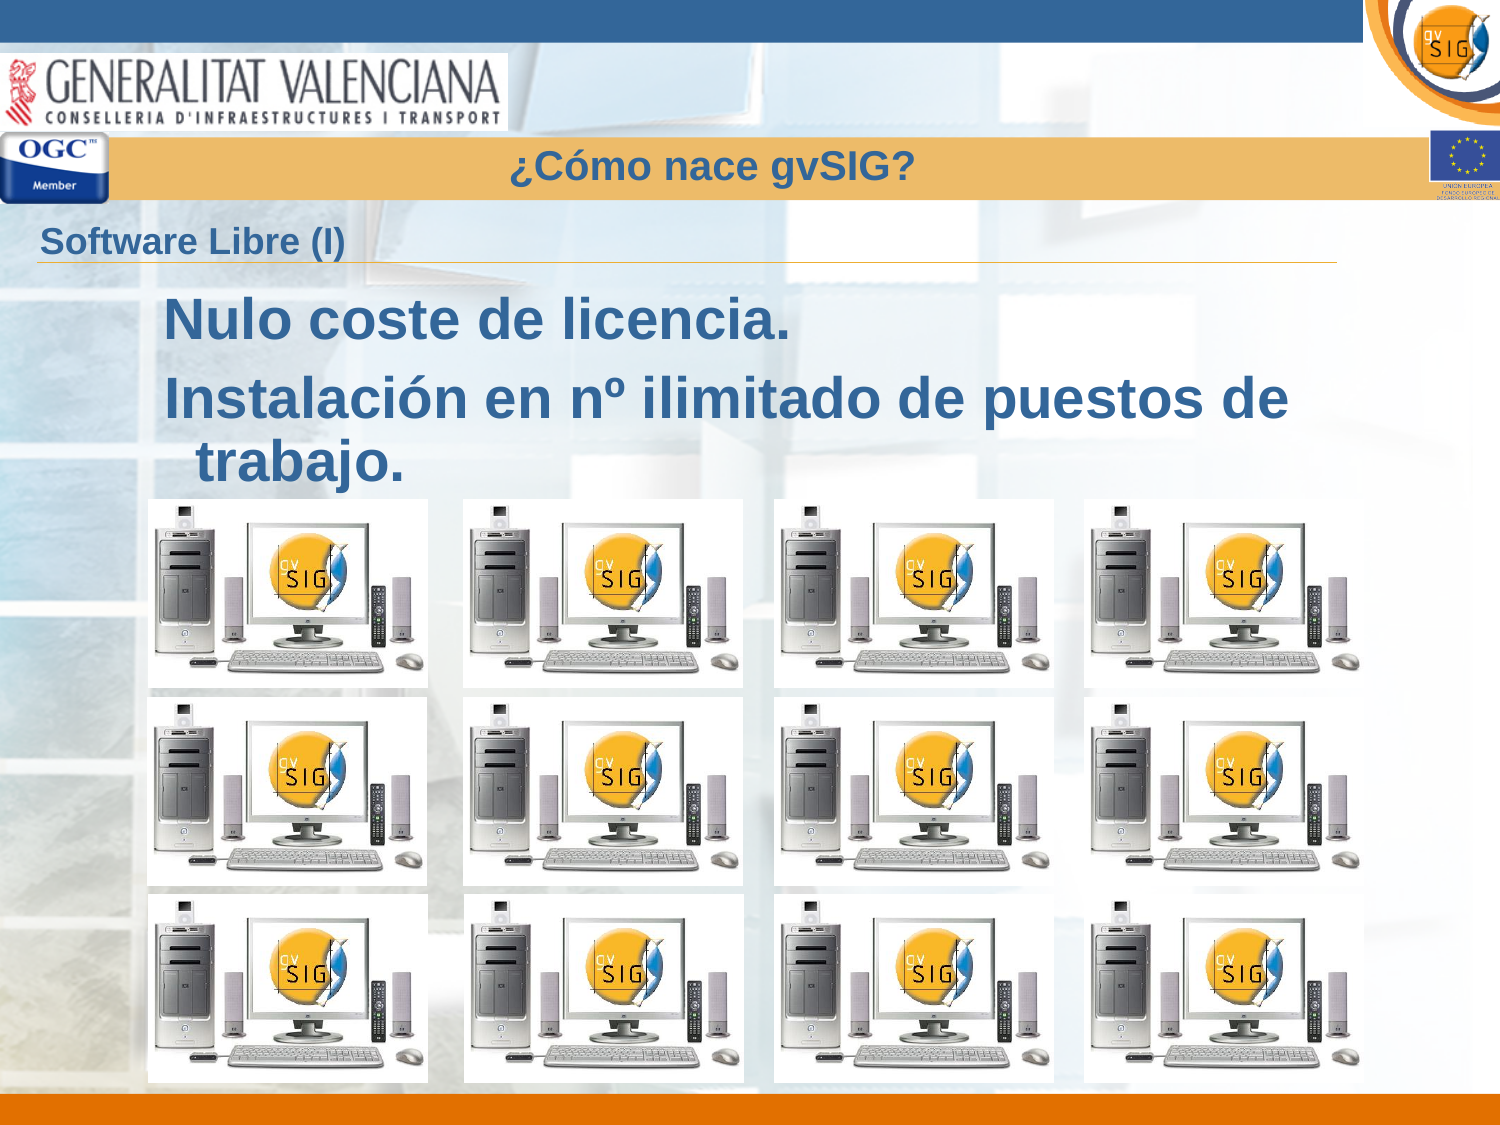

¿Cómo nace gvSIG?
Software Libre (I)
# Nulo coste de licencia.
 Instalación en nº ilimitado de puestos de trabajo.